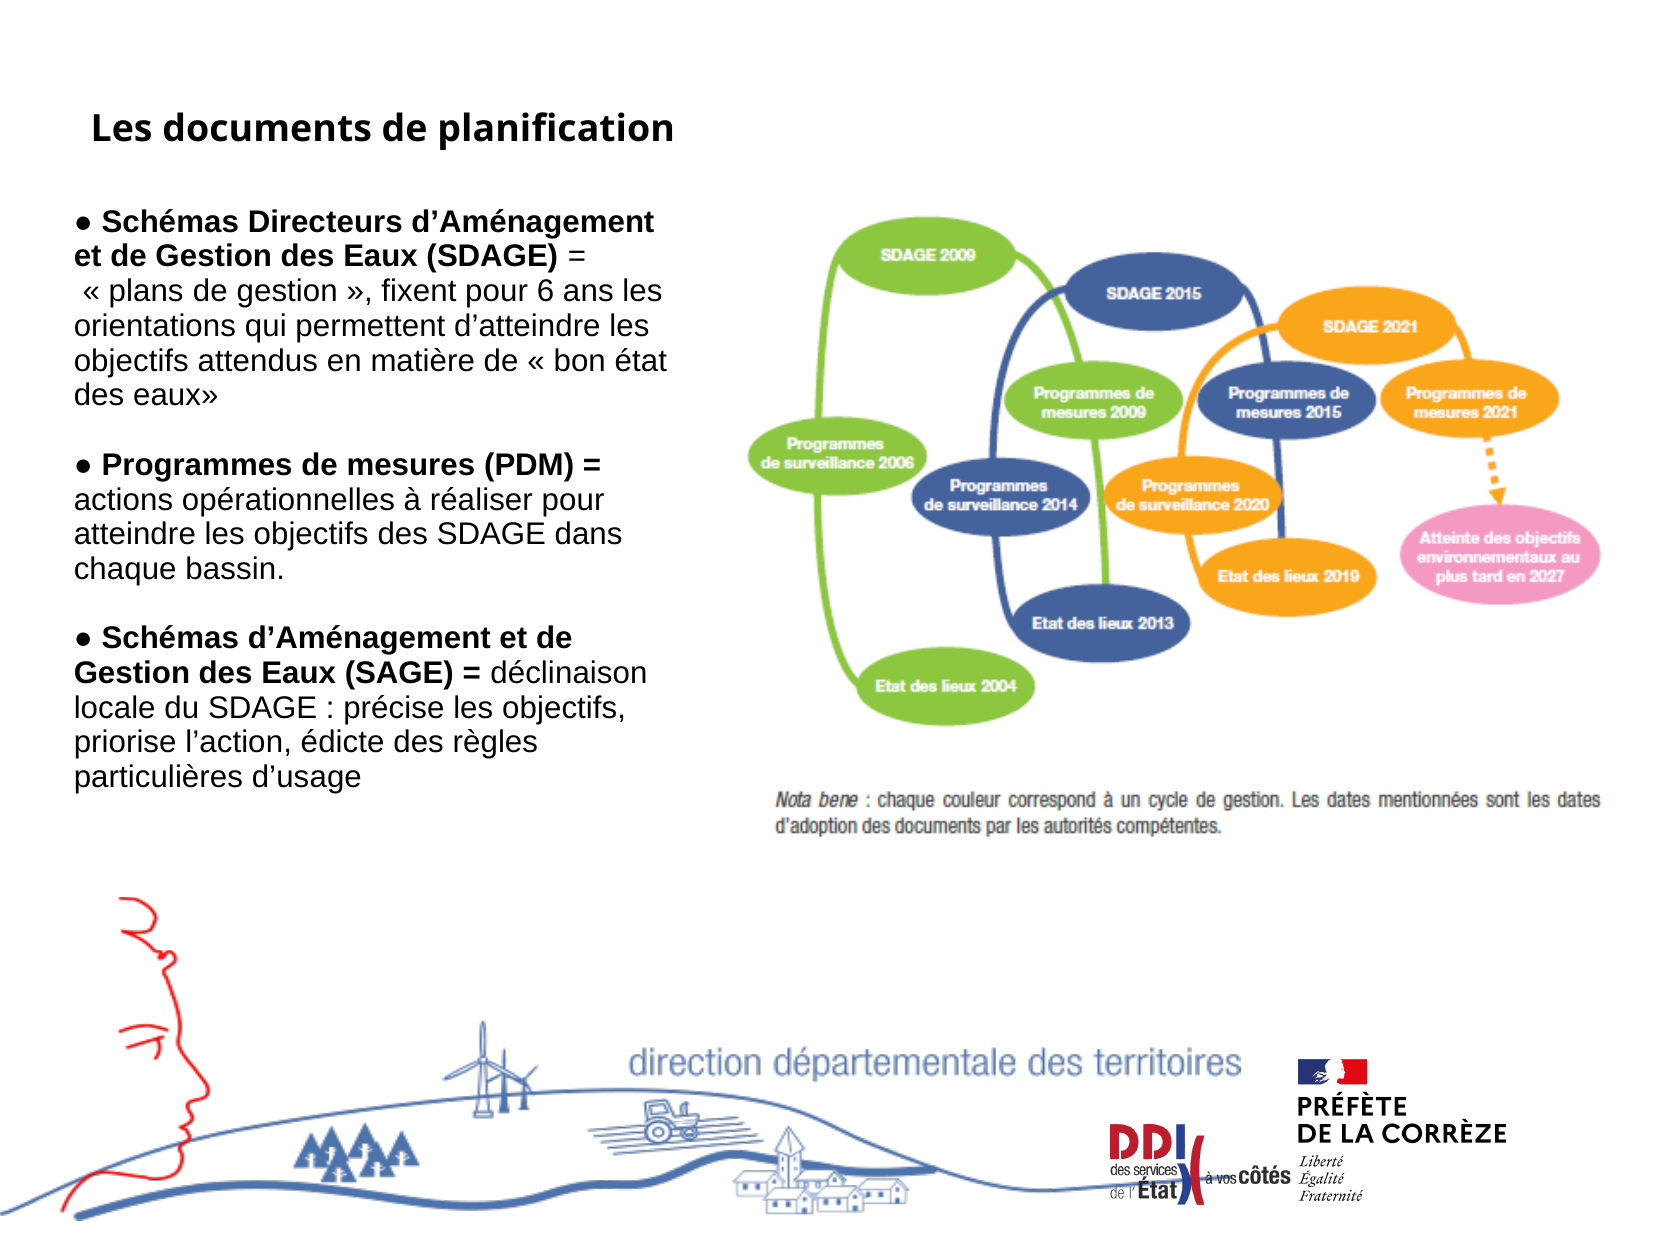

Les documents de planification
● Schémas Directeurs d’Aménagement et de Gestion des Eaux (SDAGE) =
 « plans de gestion », fixent pour 6 ans les
orientations qui permettent d’atteindre les
objectifs attendus en matière de « bon état
des eaux»
● Programmes de mesures (PDM) = actions opérationnelles à réaliser pour atteindre les objectifs des SDAGE dans chaque bassin.
● Schémas d’Aménagement et de Gestion des Eaux (SAGE) = déclinaison locale du SDAGE : précise les objectifs, priorise l’action, édicte des règles particulières d’usage
#